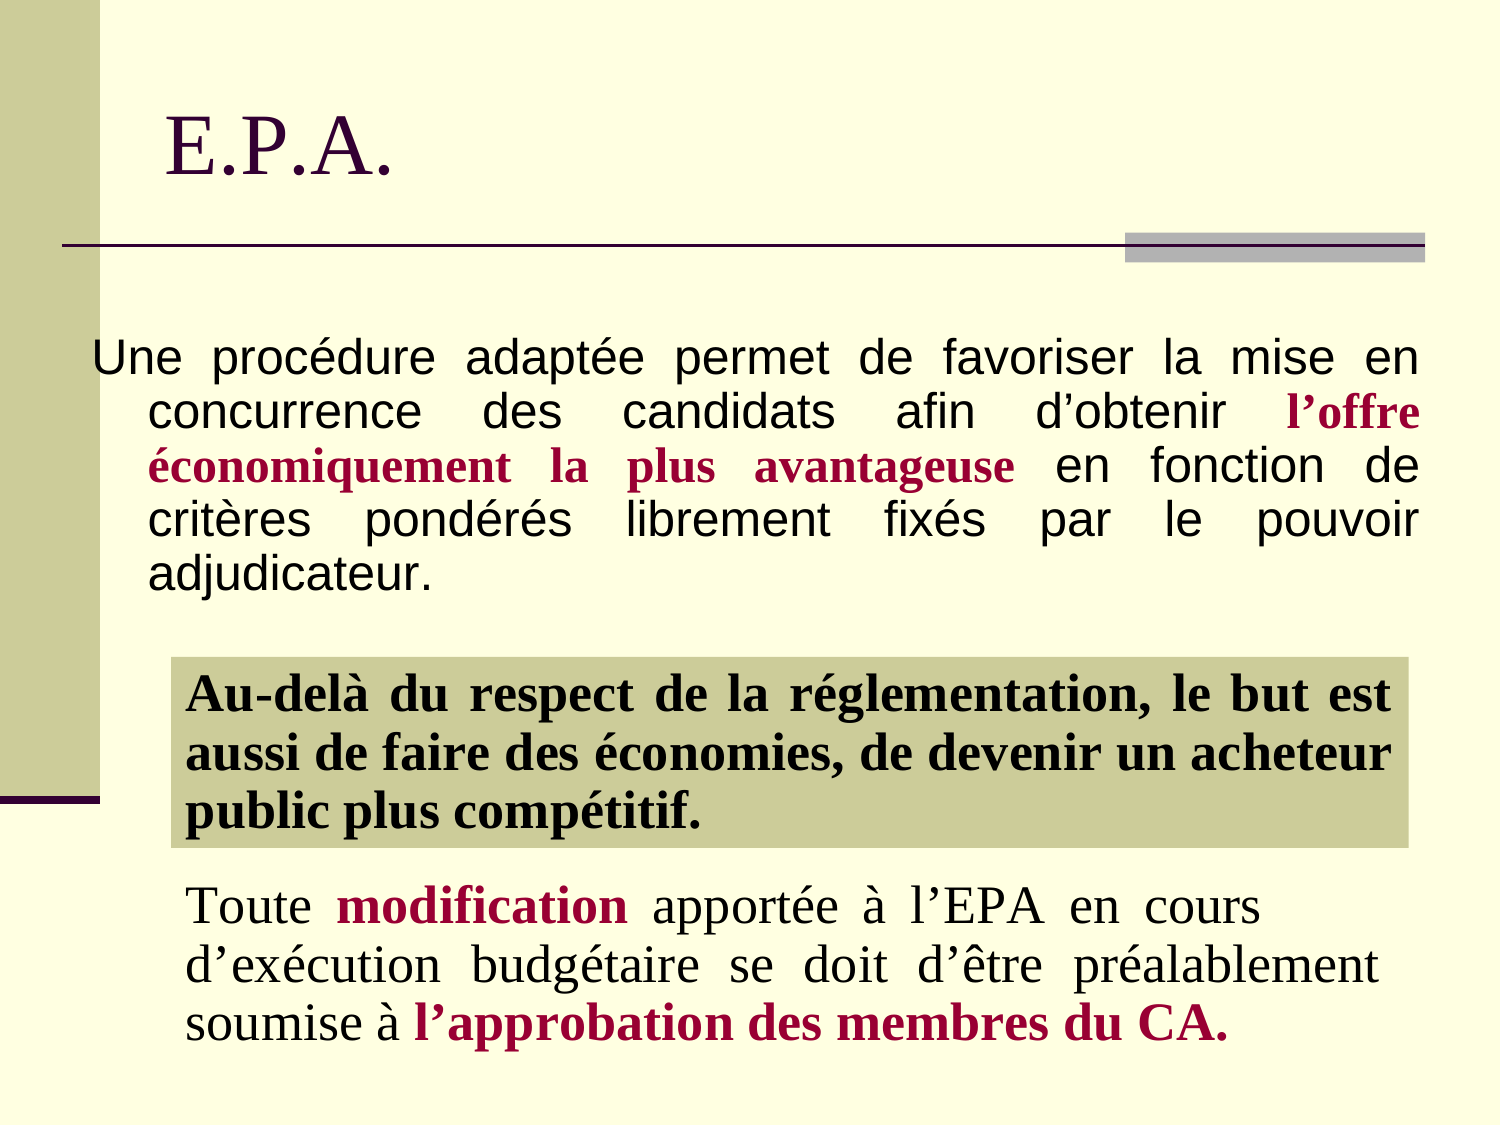

# E.P.A.
Une procédure adaptée permet de favoriser la mise en concurrence des candidats afin d’obtenir l’offre économiquement la plus avantageuse en fonction de critères pondérés librement fixés par le pouvoir adjudicateur.
Au-delà du respect de la réglementation, le but est aussi de faire des économies, de devenir un acheteur public plus compétitif.
Toute modification apportée à l’EPA en cours d’exécution budgétaire se doit d’être préalablement soumise à l’approbation des membres du CA.